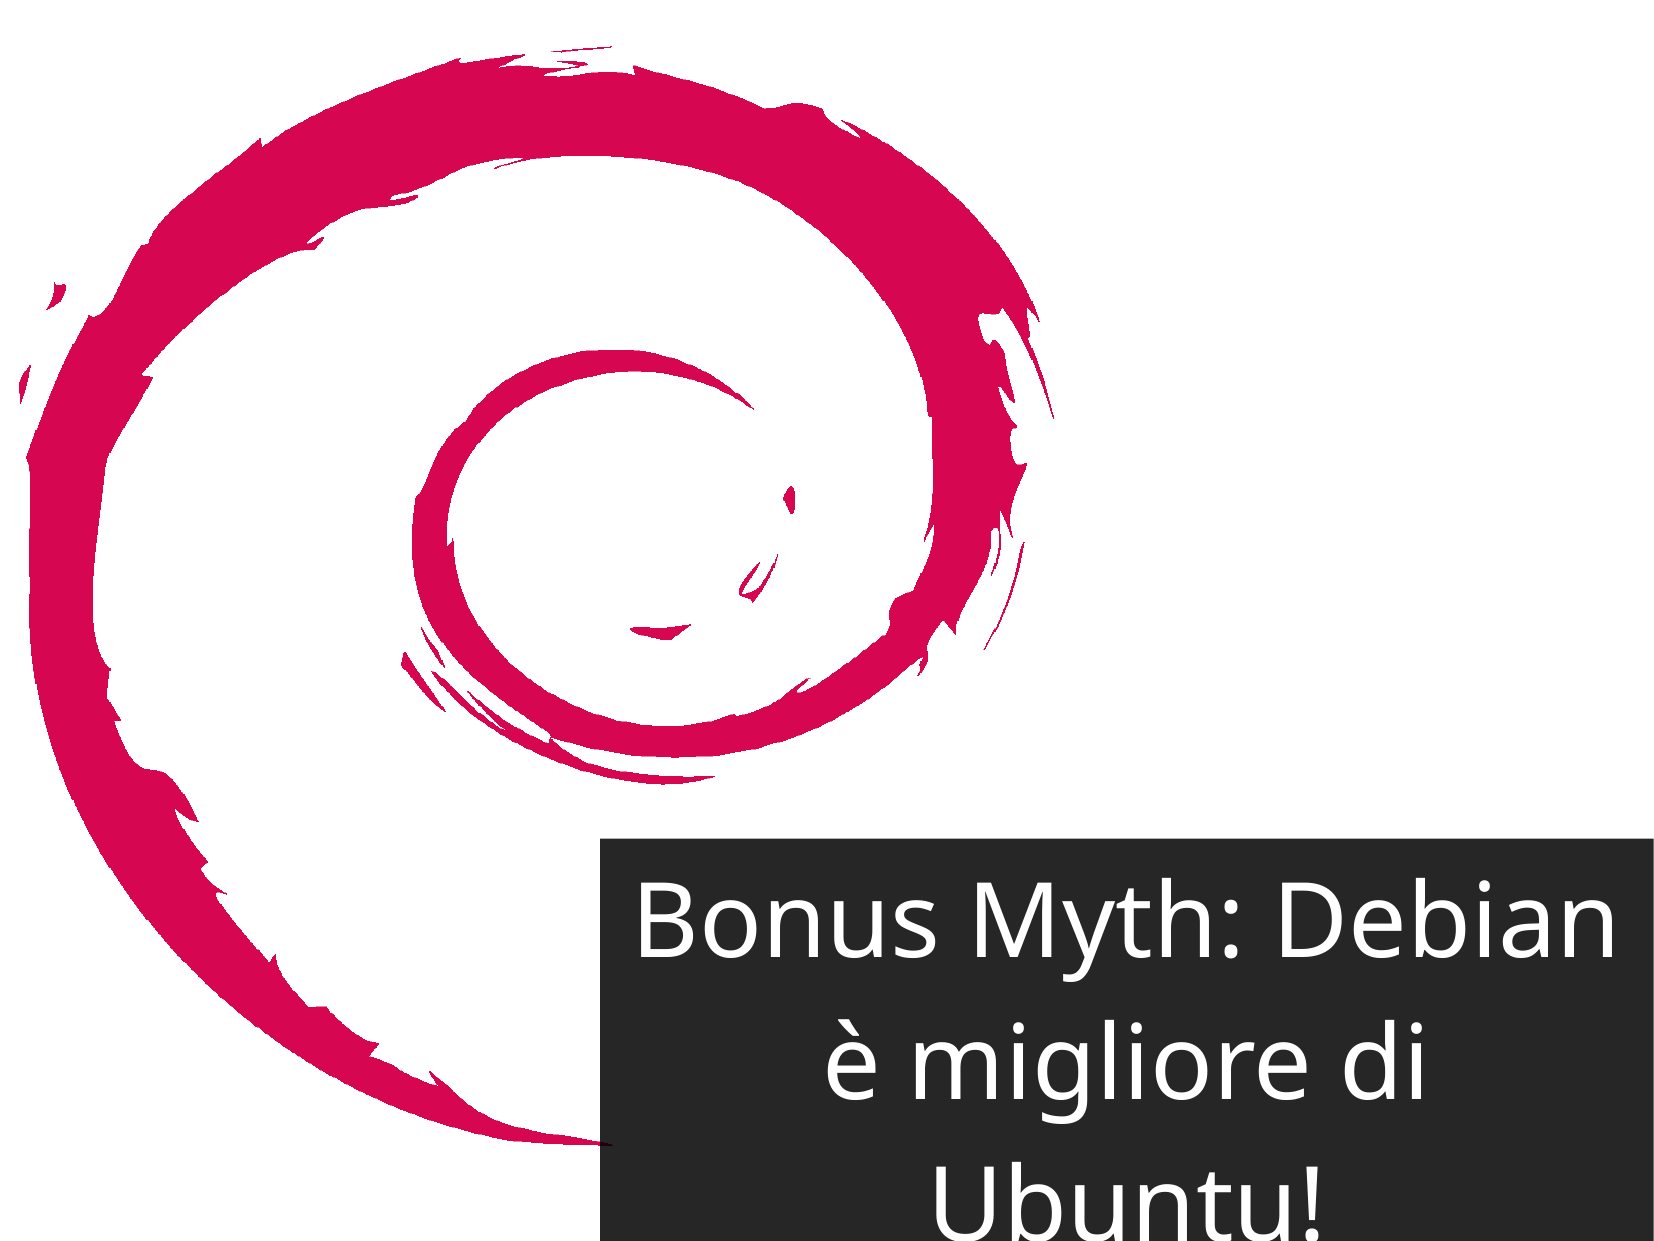

Bonus Myth: Debian è migliore di Ubuntu!